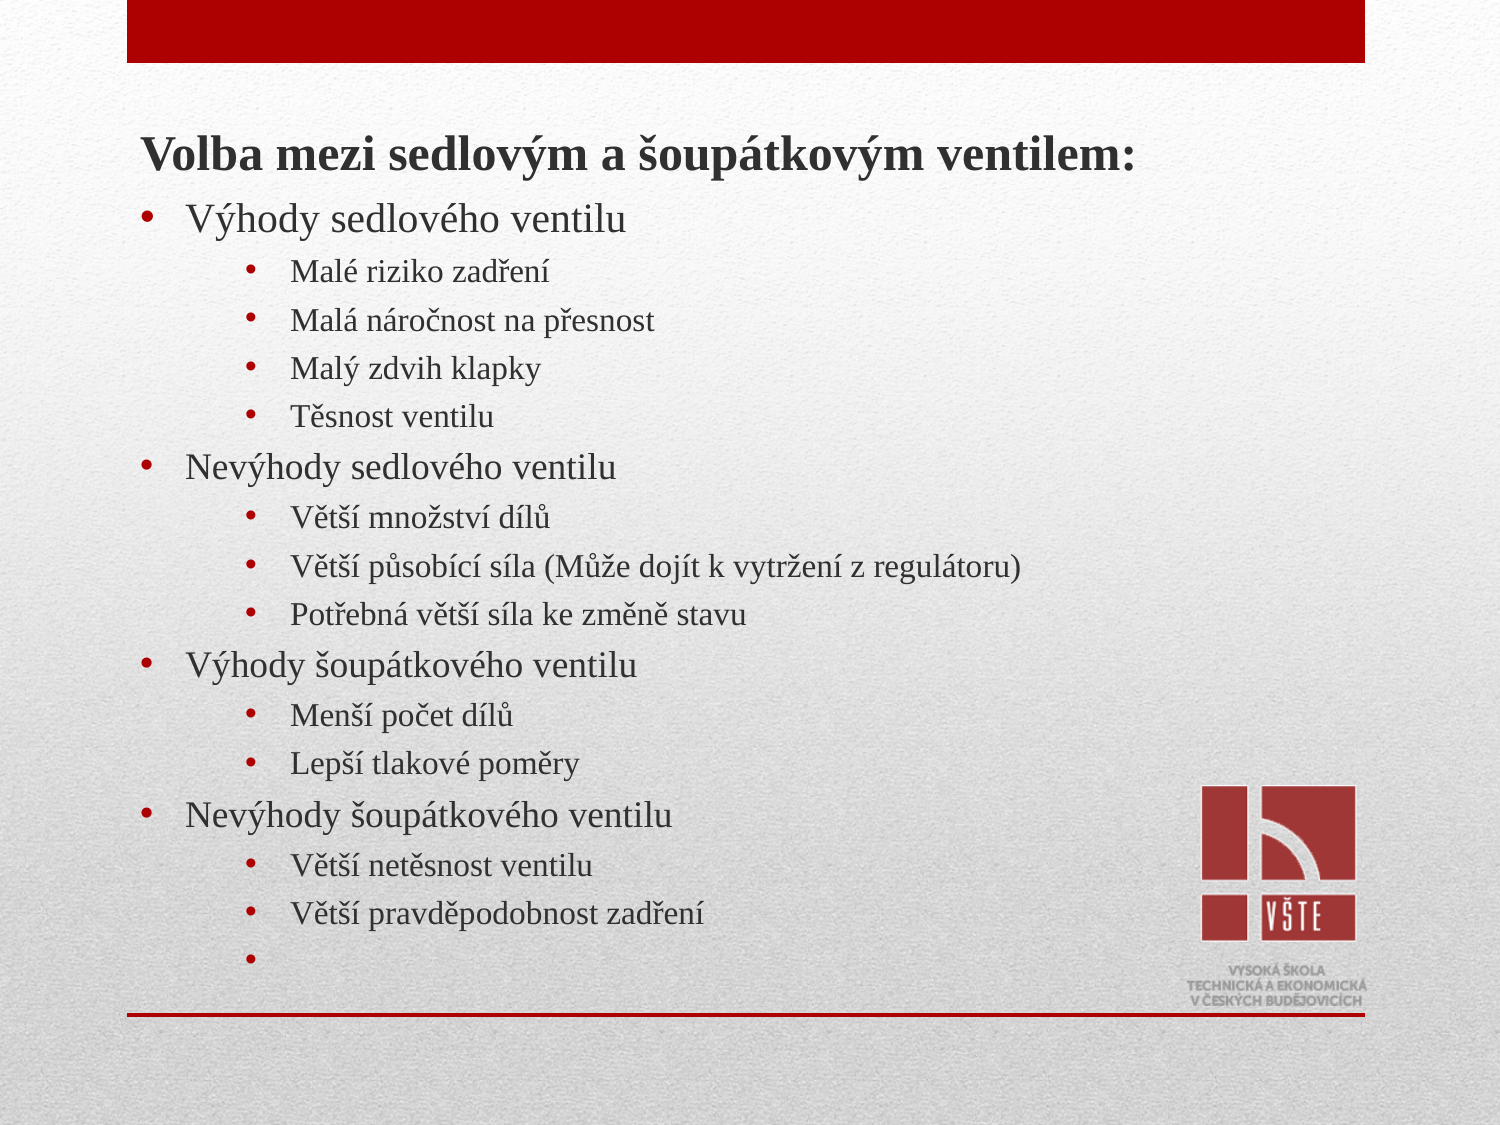

# Volba mezi sedlovým a šoupátkovým ventilem:
Výhody sedlového ventilu
Malé riziko zadření
Malá náročnost na přesnost
Malý zdvih klapky
Těsnost ventilu
Nevýhody sedlového ventilu
Větší množství dílů
Větší působící síla (Může dojít k vytržení z regulátoru)
Potřebná větší síla ke změně stavu
Výhody šoupátkového ventilu
Menší počet dílů
Lepší tlakové poměry
Nevýhody šoupátkového ventilu
Větší netěsnost ventilu
Větší pravděpodobnost zadření